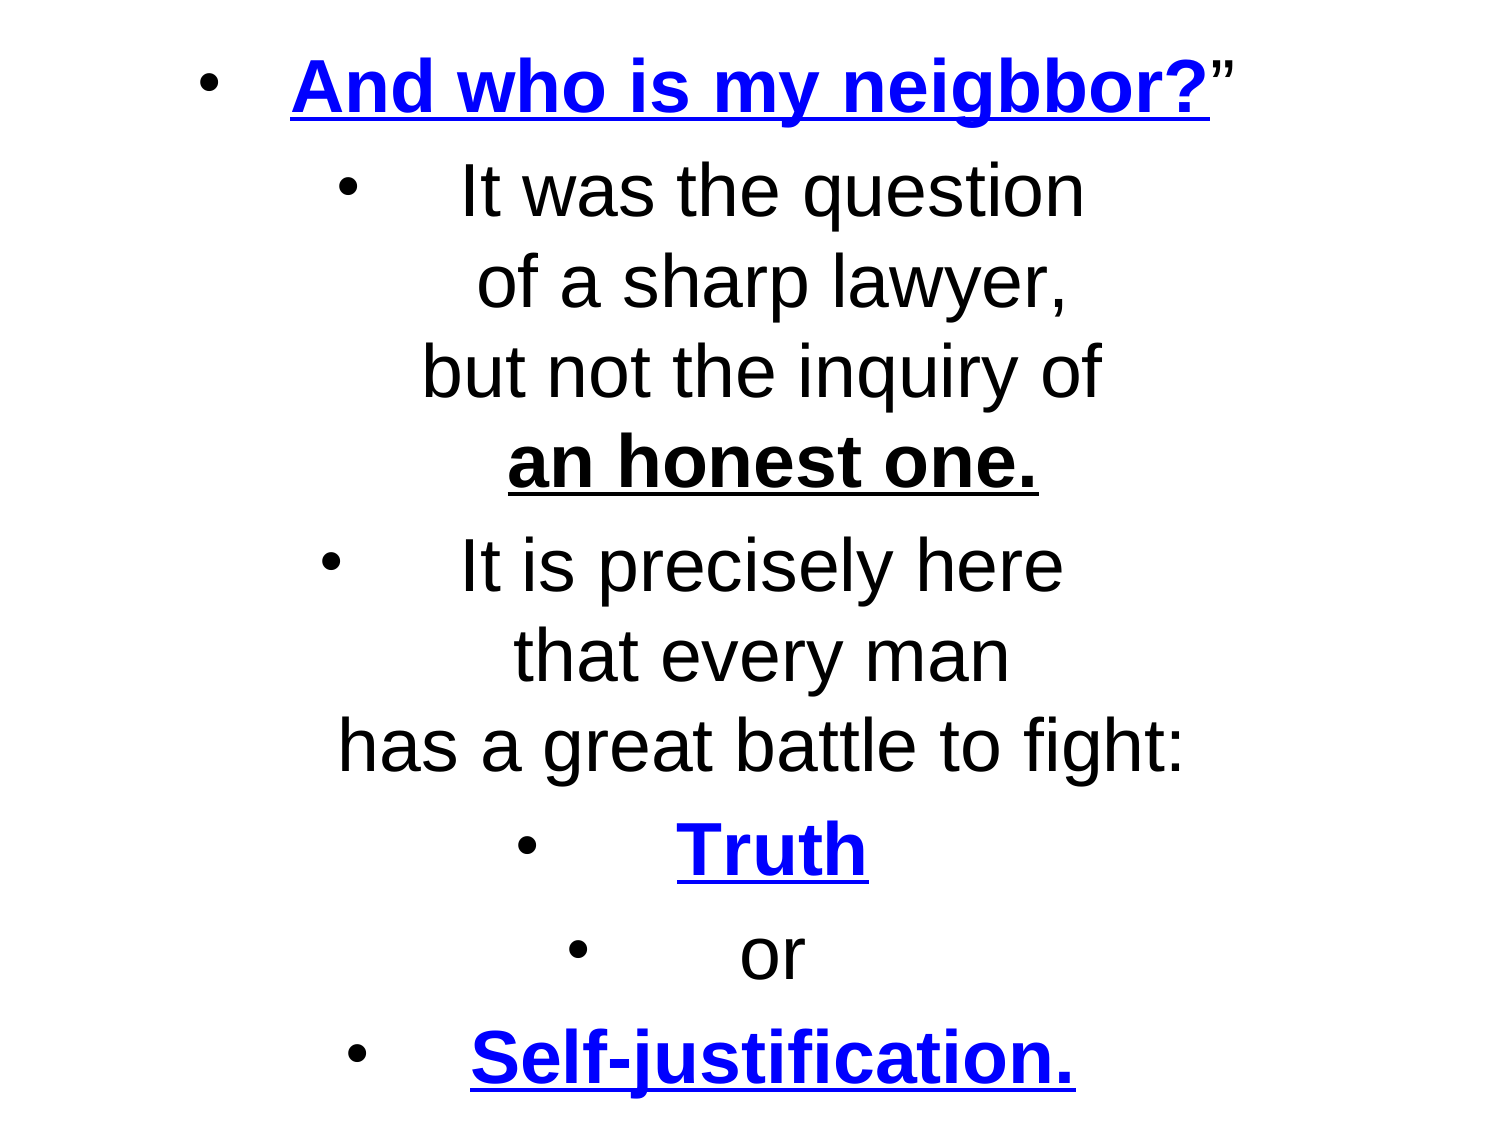

# And who is my neigbbor?”
It was the question
 of a sharp lawyer,
but not the inquiry of
an honest one.
 It is precisely here
that every man
has a great battle to fight:
Truth
or
Self-justification.
32